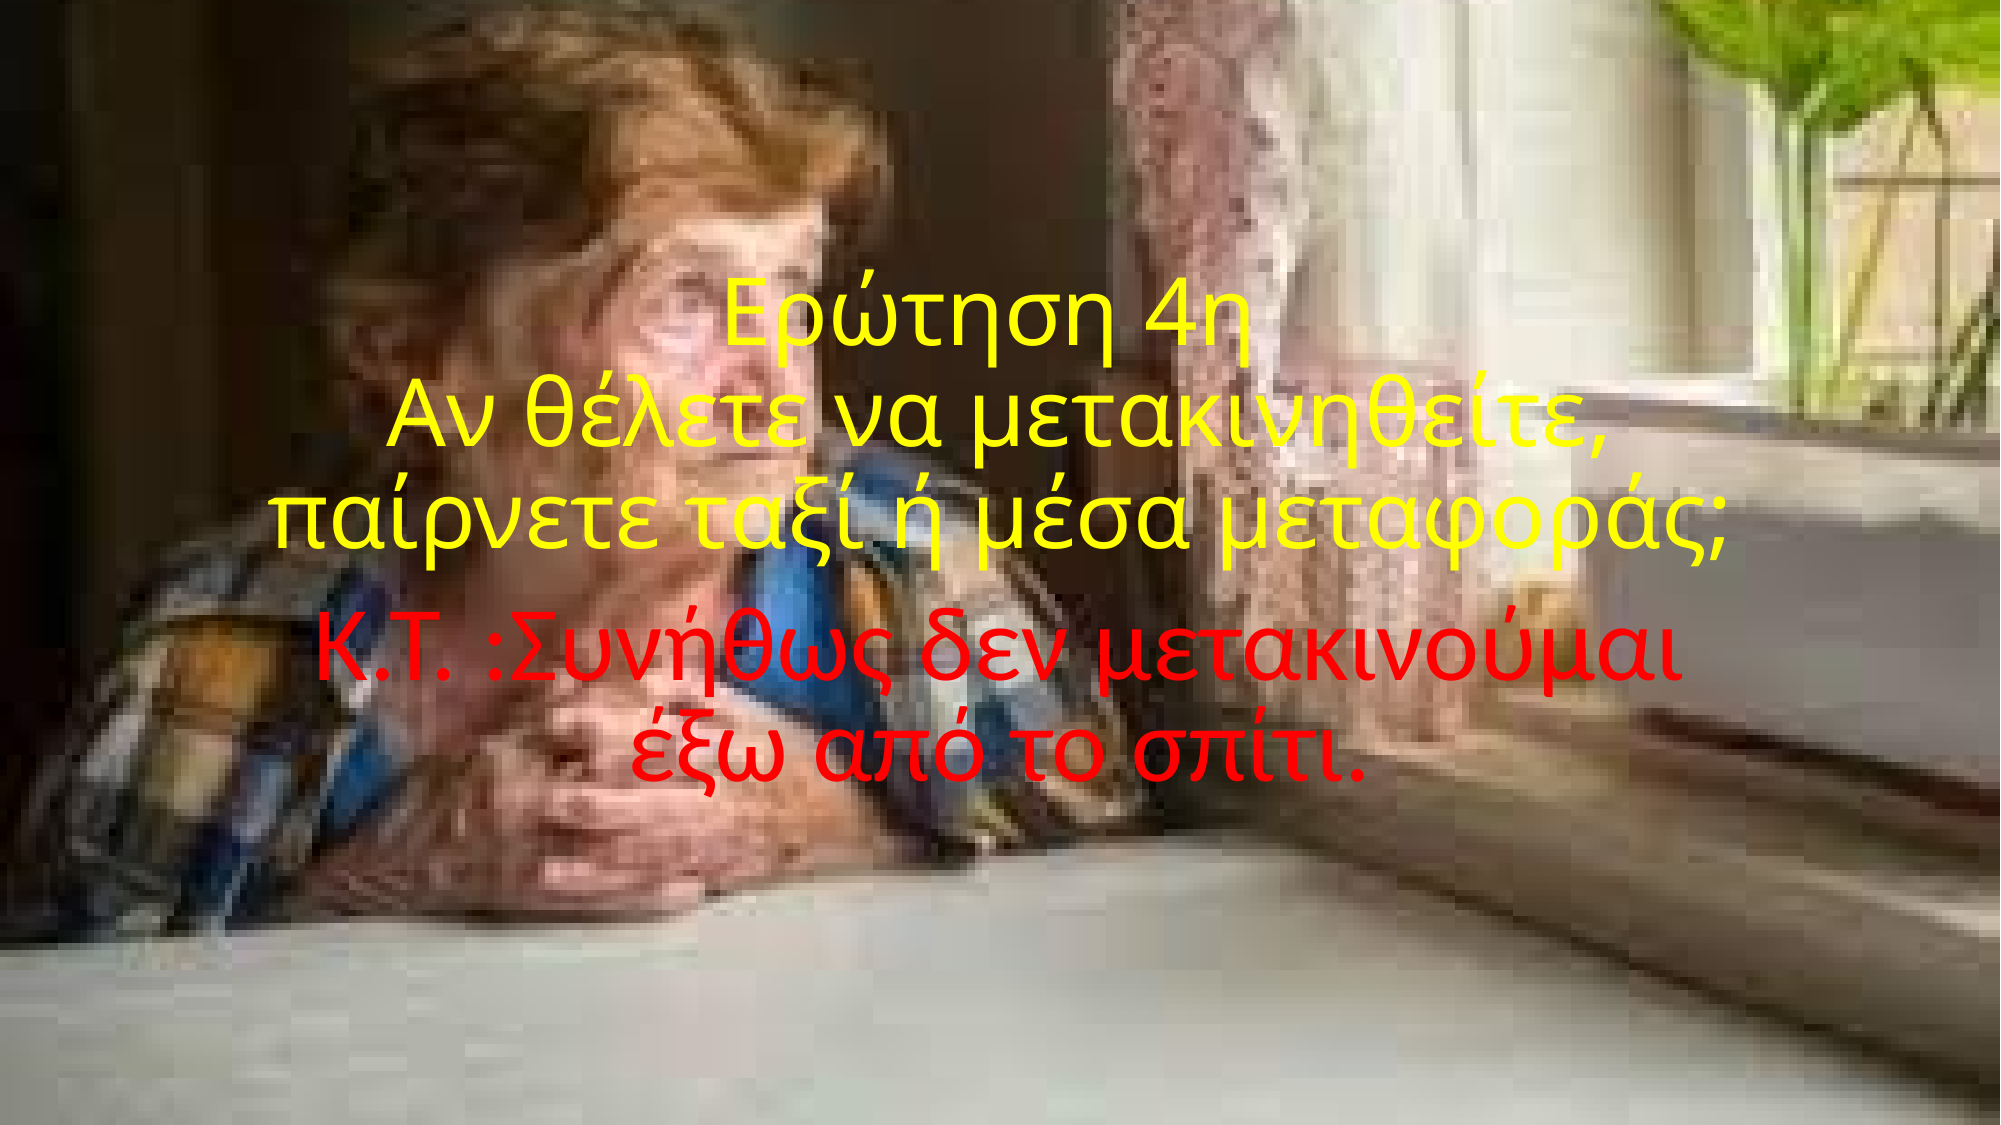

# Ερώτηση 4η Αν θέλετε να μετακινηθείτε, παίρνετε ταξί ή μέσα μεταφοράς;
Κ.Τ. :Συνήθως δεν μετακινούμαι έξω από το σπίτι.